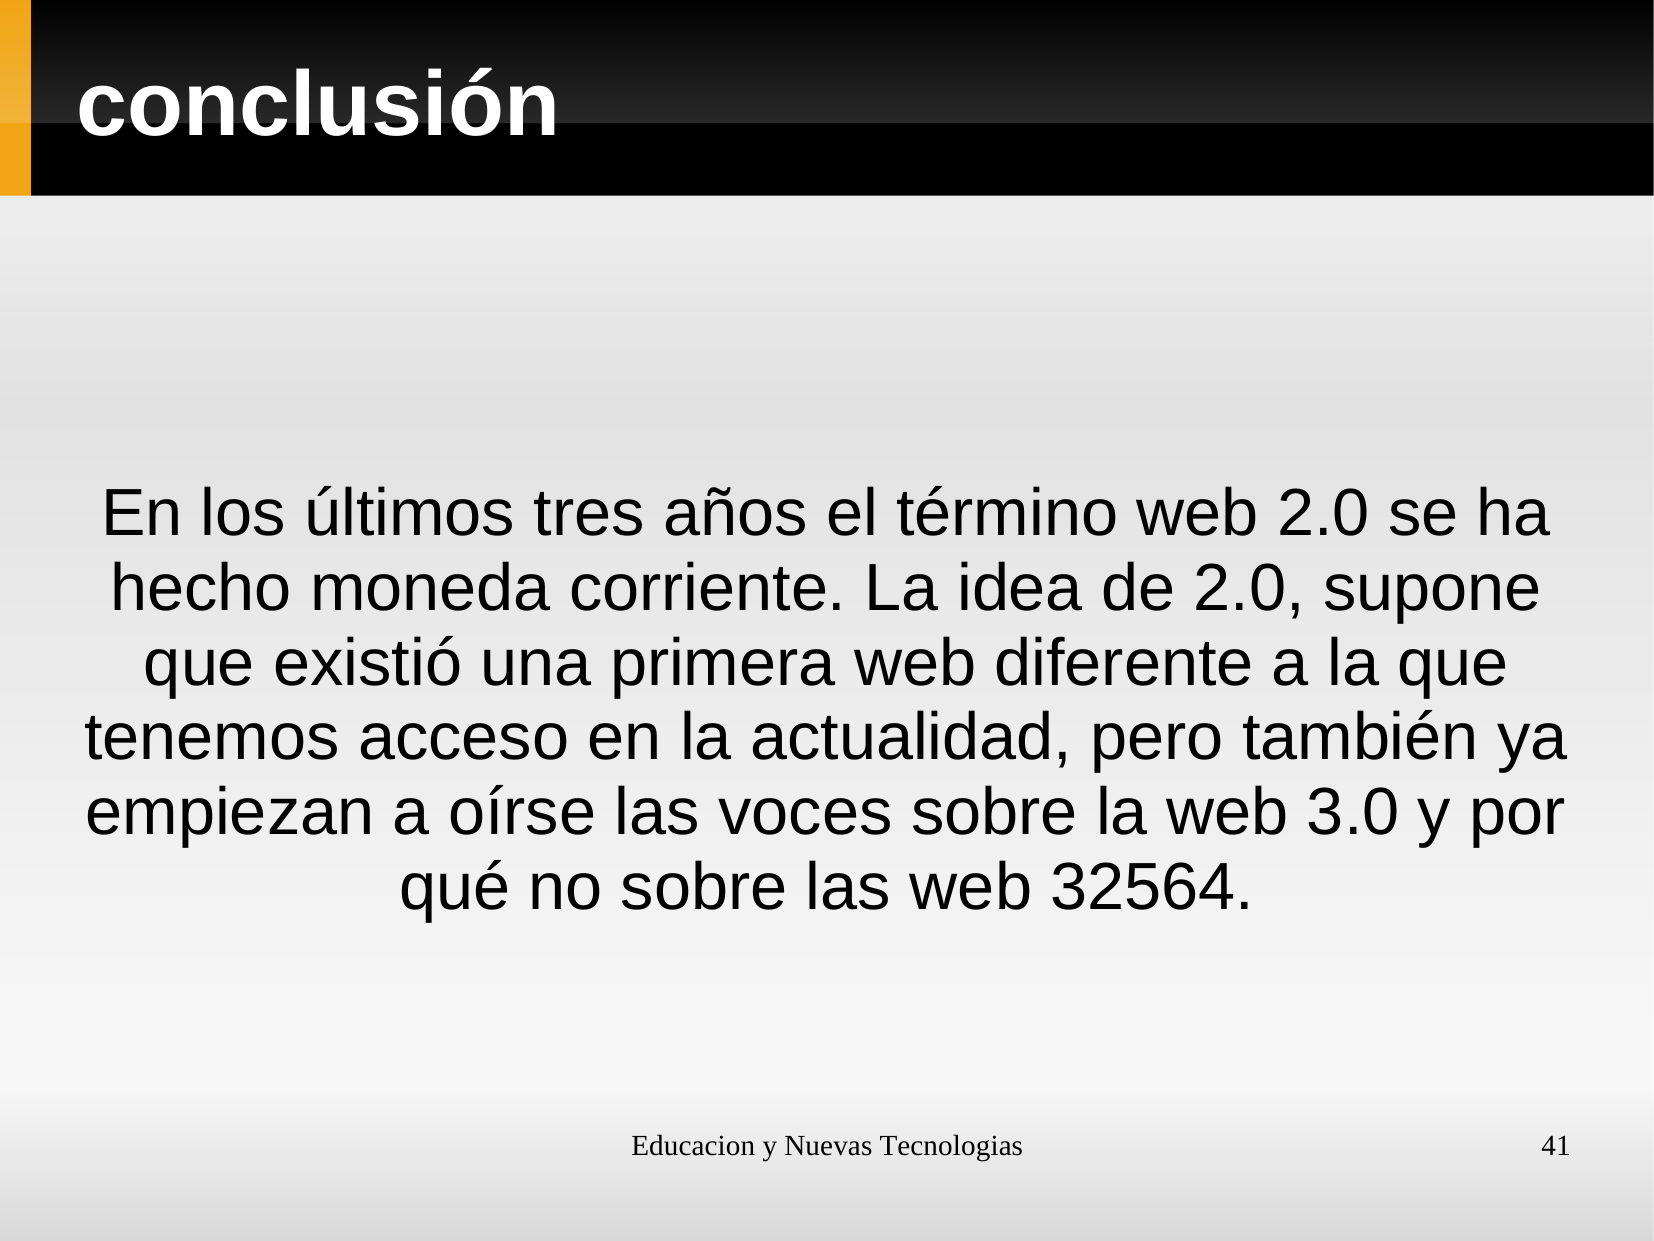

# conclusión
En los últimos tres años el término web 2.0 se ha hecho moneda corriente. La idea de 2.0, supone que existió una primera web diferente a la que tenemos acceso en la actualidad, pero también ya empiezan a oírse las voces sobre la web 3.0 y por qué no sobre las web 32564.
Educacion y Nuevas Tecnologias
41